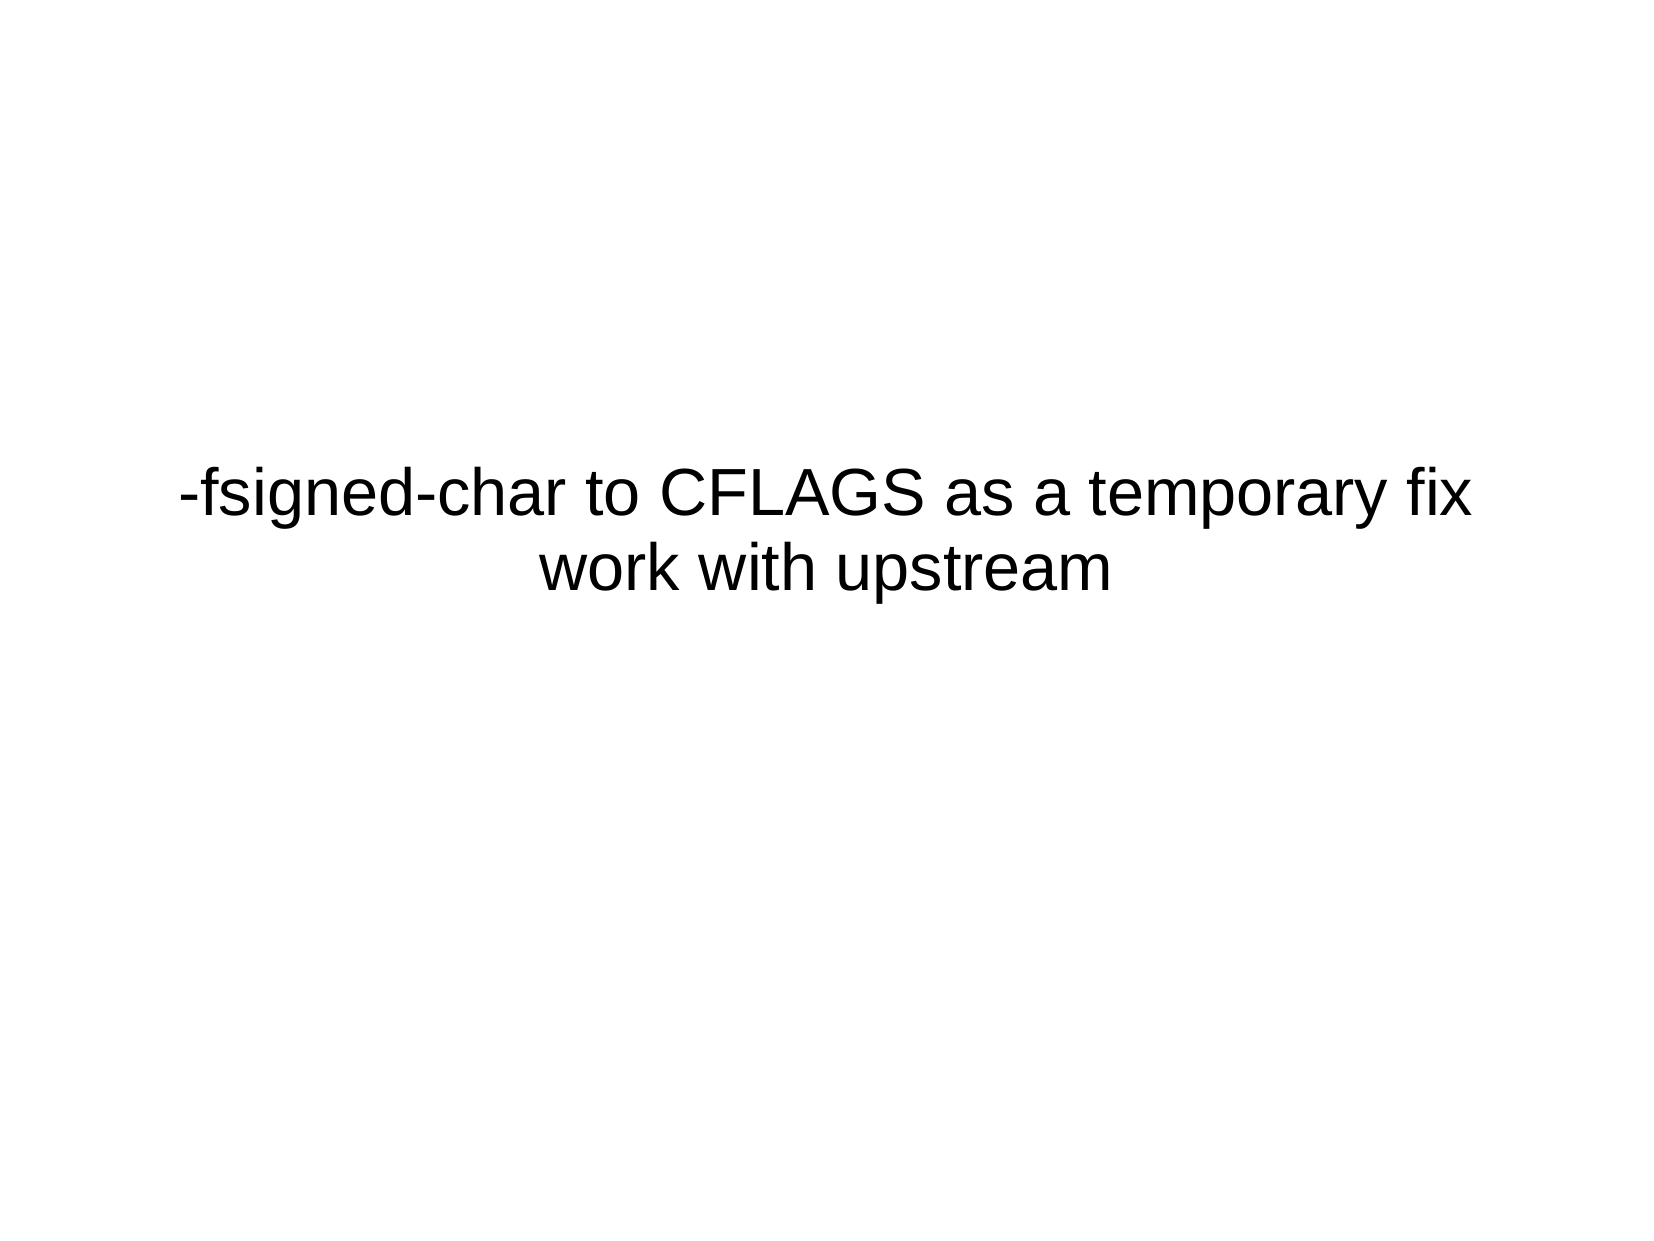

# -fsigned-char to CFLAGS as a temporary fix
work with upstream